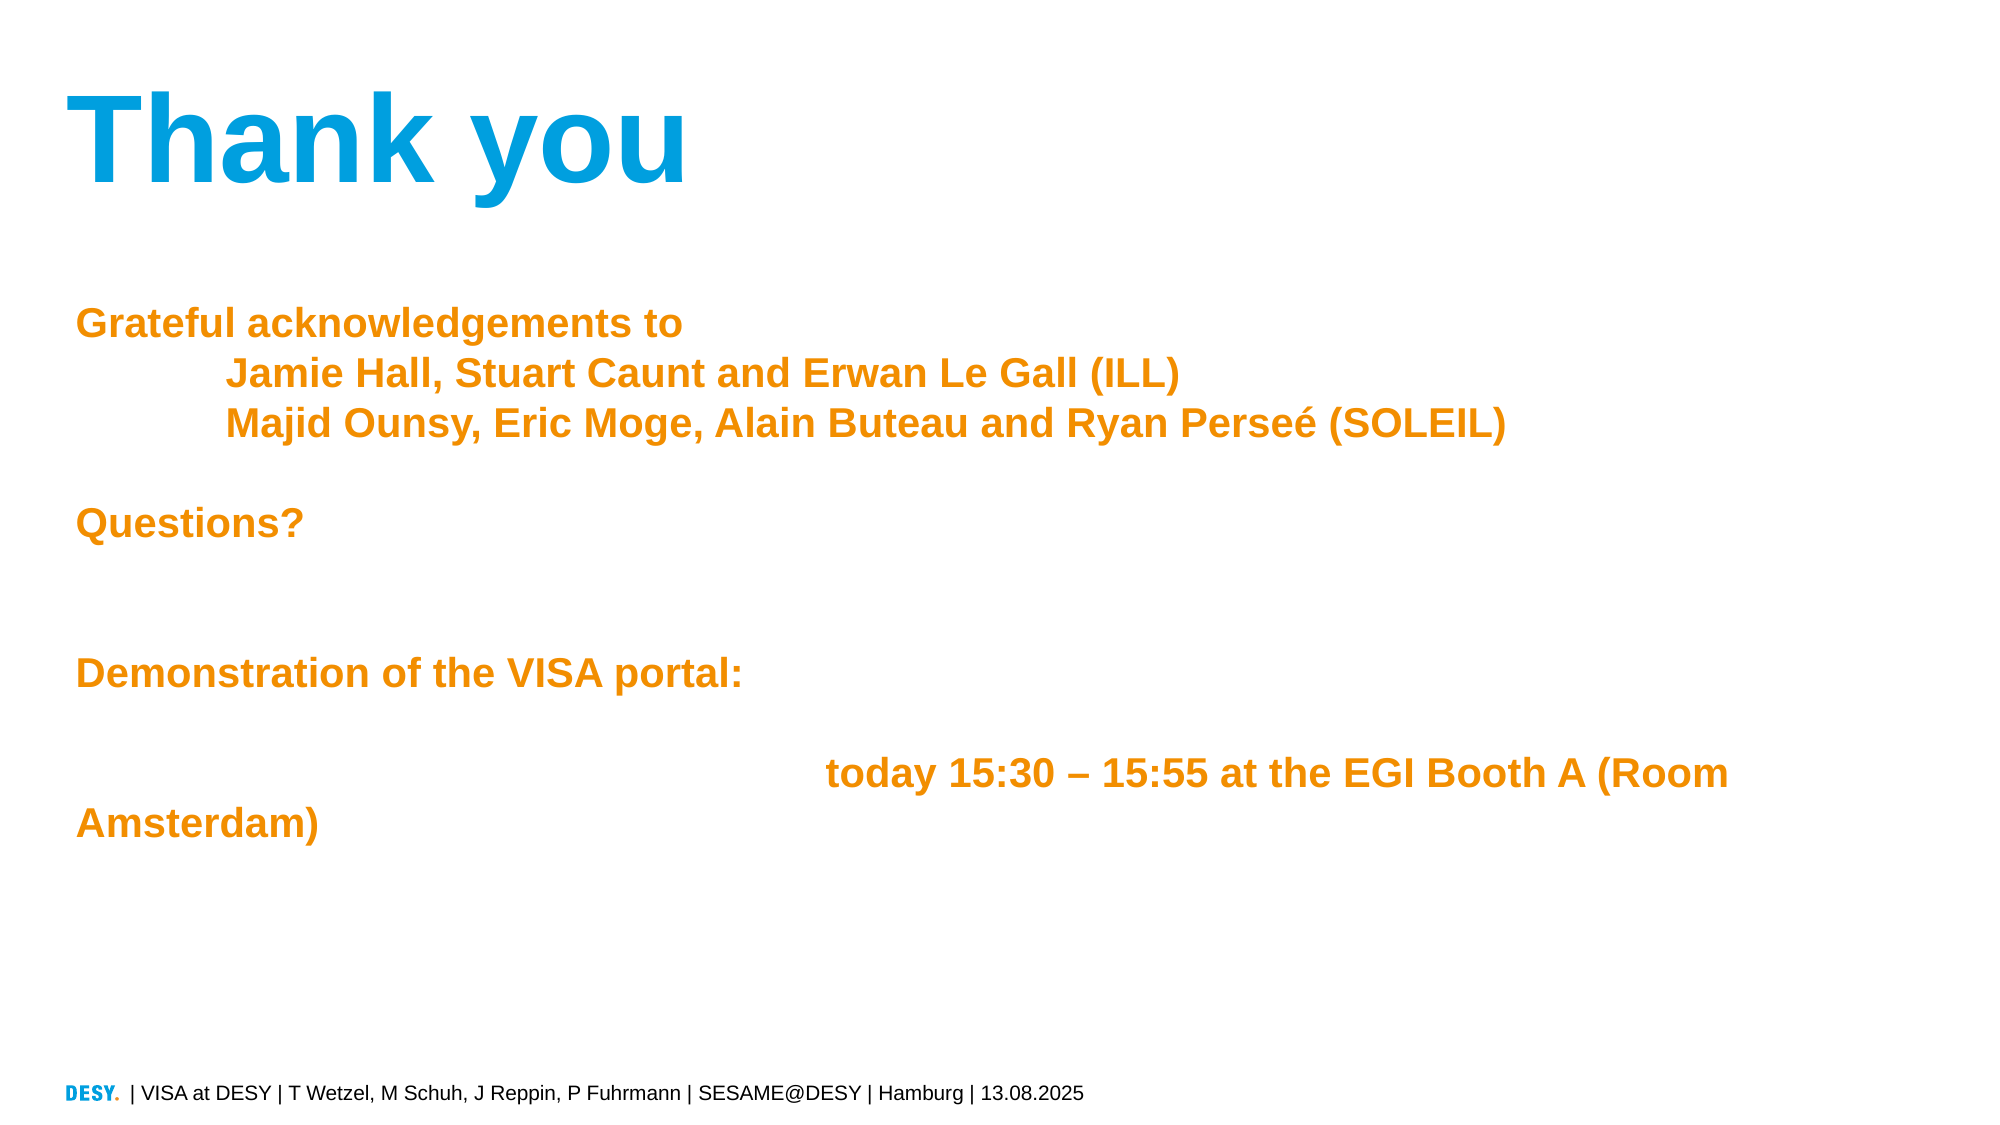

Thank you
Grateful acknowledgements to
	Jamie Hall, Stuart Caunt and Erwan Le Gall (ILL)
	Majid Ounsy, Eric Moge, Alain Buteau and Ryan Perseé (SOLEIL)
Questions?
Demonstration of the VISA portal:
					today 15:30 – 15:55 at the EGI Booth A (Room Amsterdam)